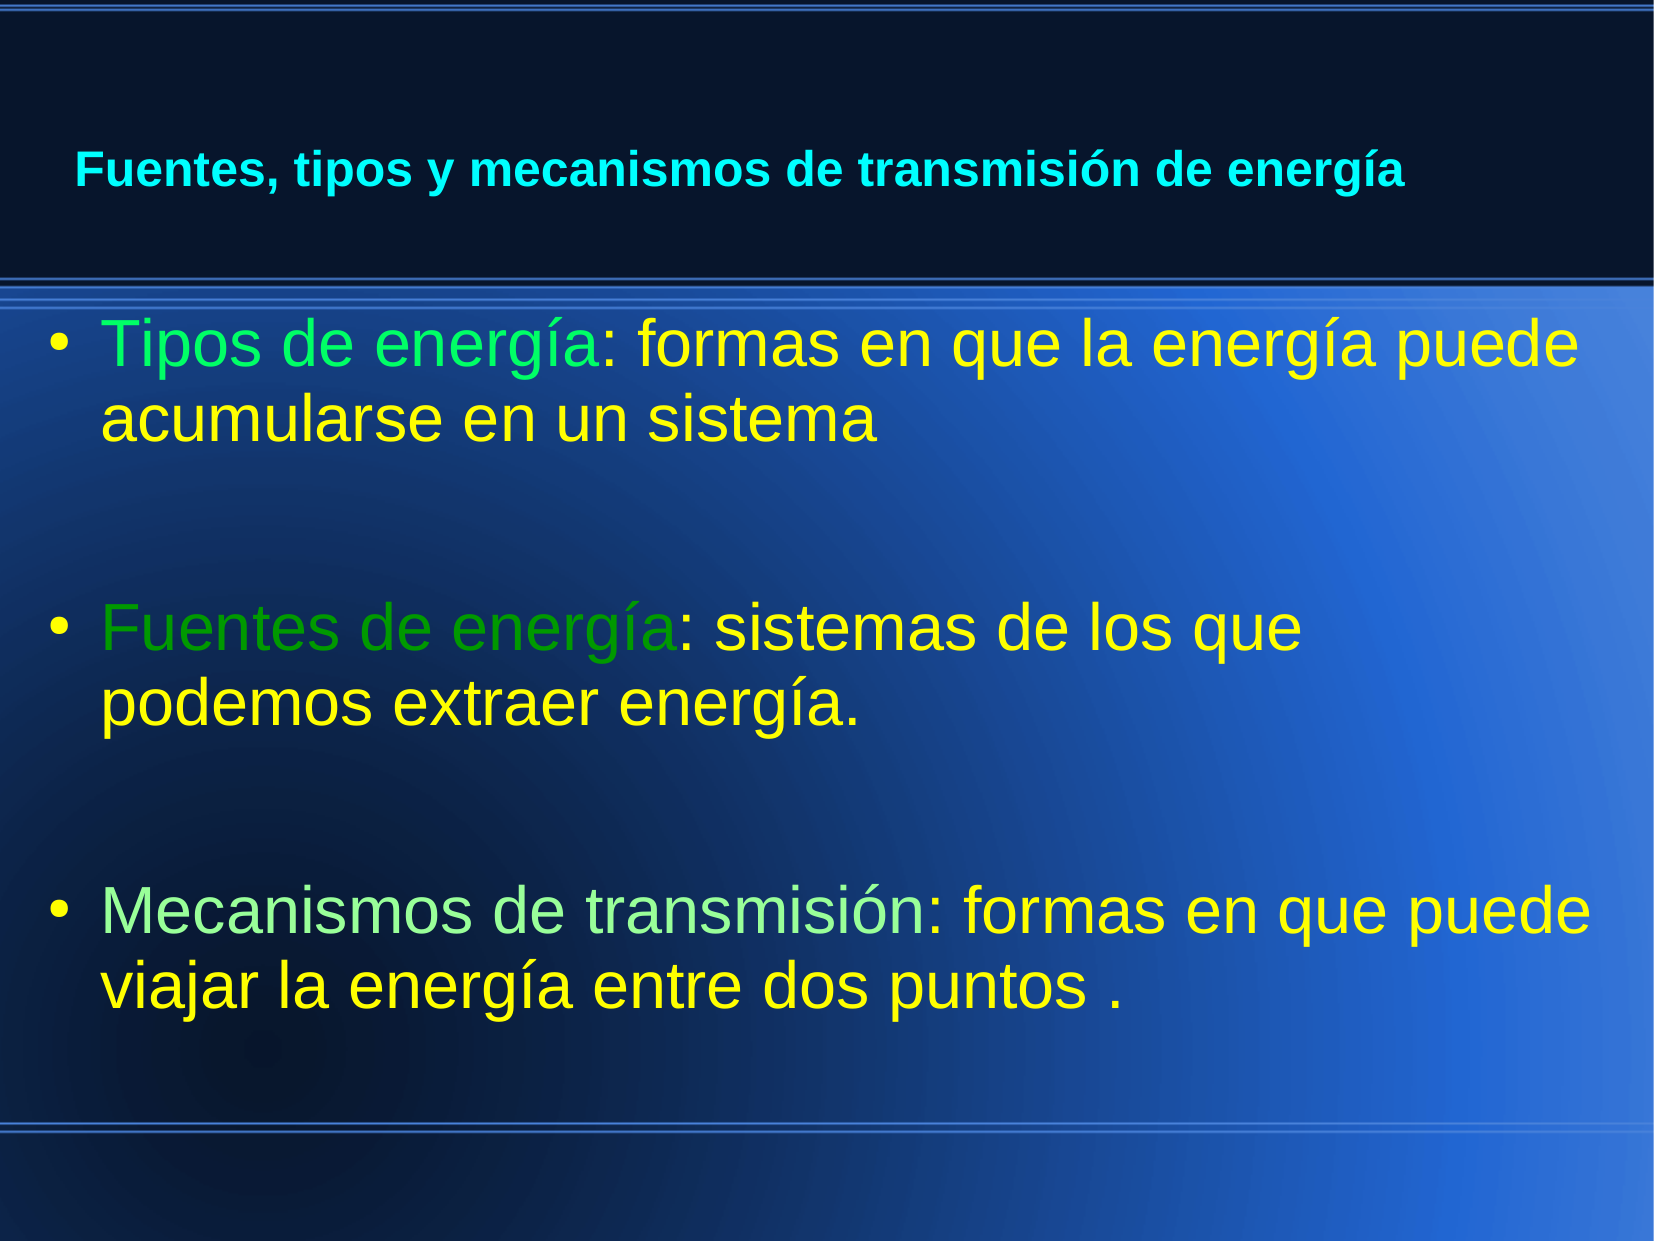

Fuentes, tipos y mecanismos de transmisión de energía
# Tipos de energía: formas en que la energía puede acumularse en un sistema
Fuentes de energía: sistemas de los que podemos extraer energía.
Mecanismos de transmisión: formas en que puede viajar la energía entre dos puntos .